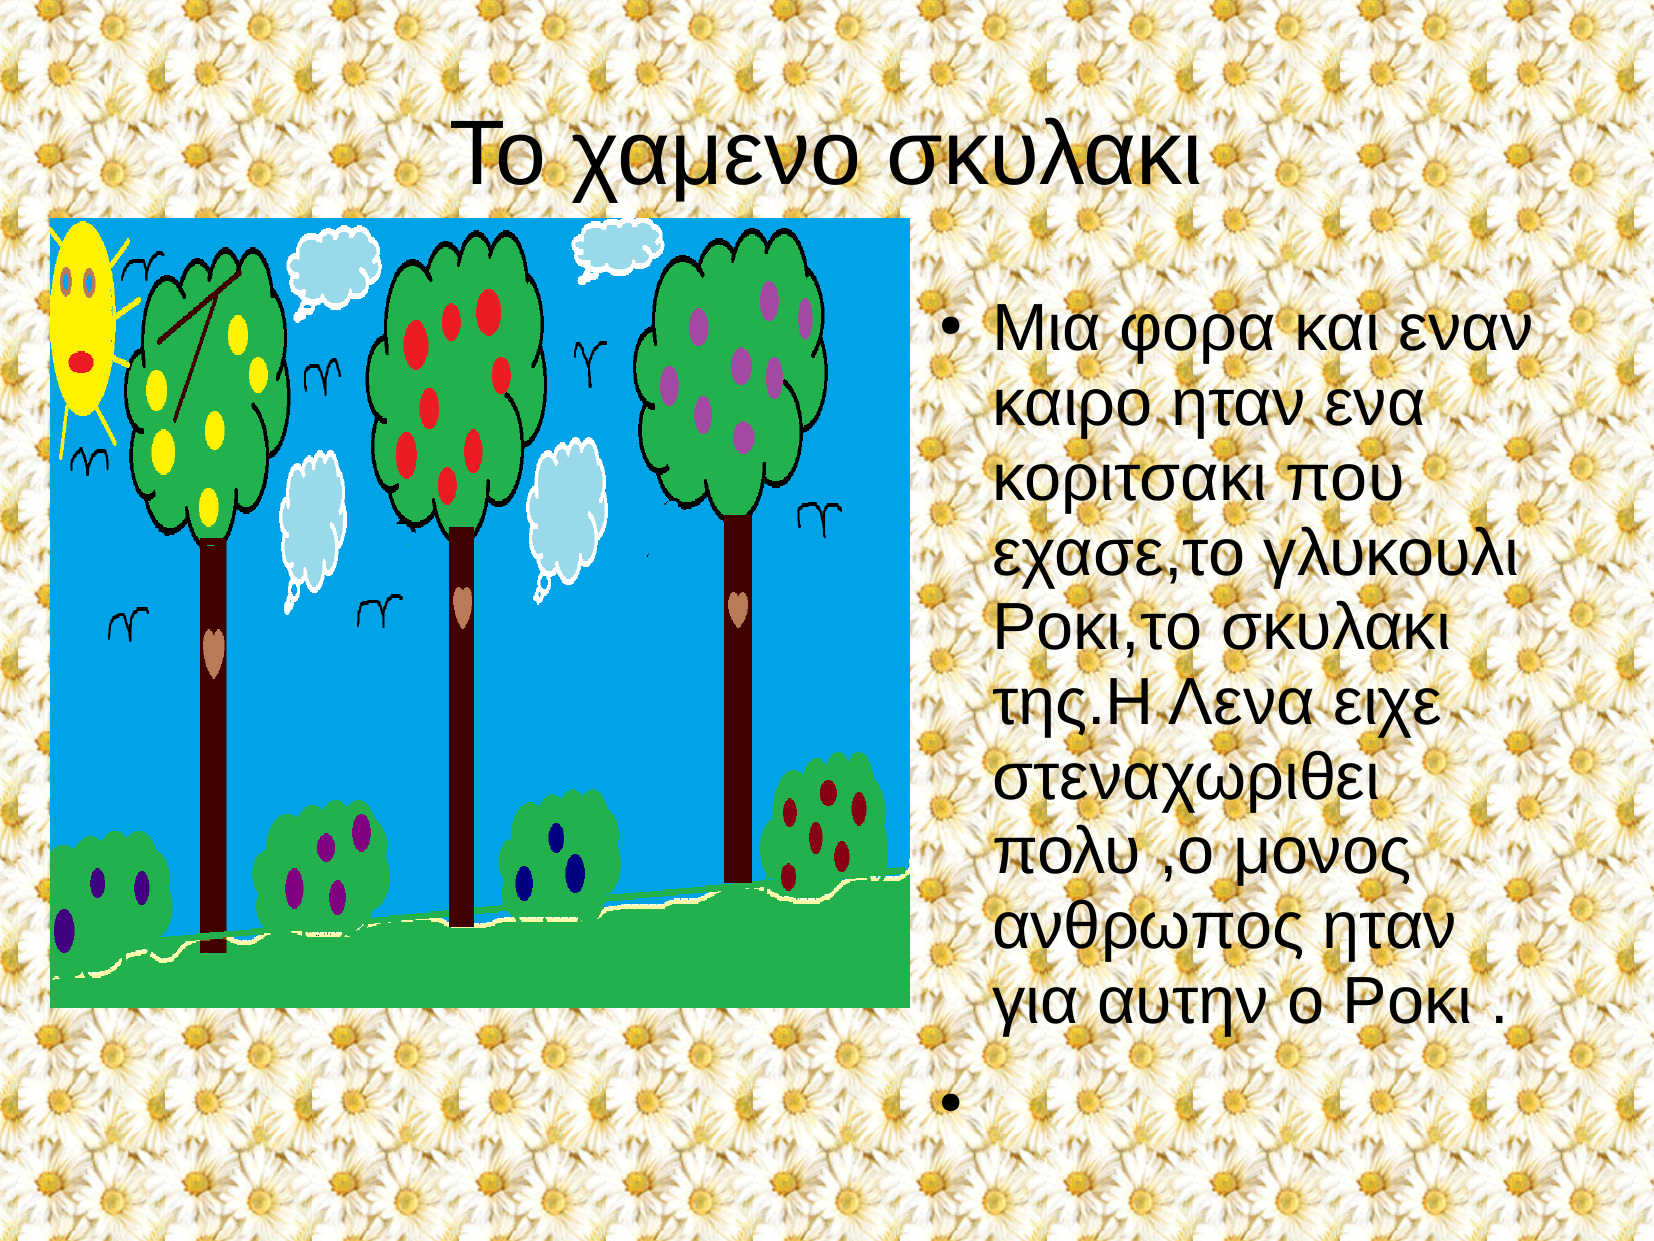

# Το χαμενο σκυλακι
Μια φορα και εναν καιρο ηταν ενα κοριτσακι που εχασε,το γλυκουλι Ροκι,το σκυλακι της.Η Λενα ειχε στεναχωριθει πολυ ,ο μονος ανθρωπος ηταν για αυτην ο Ροκι .